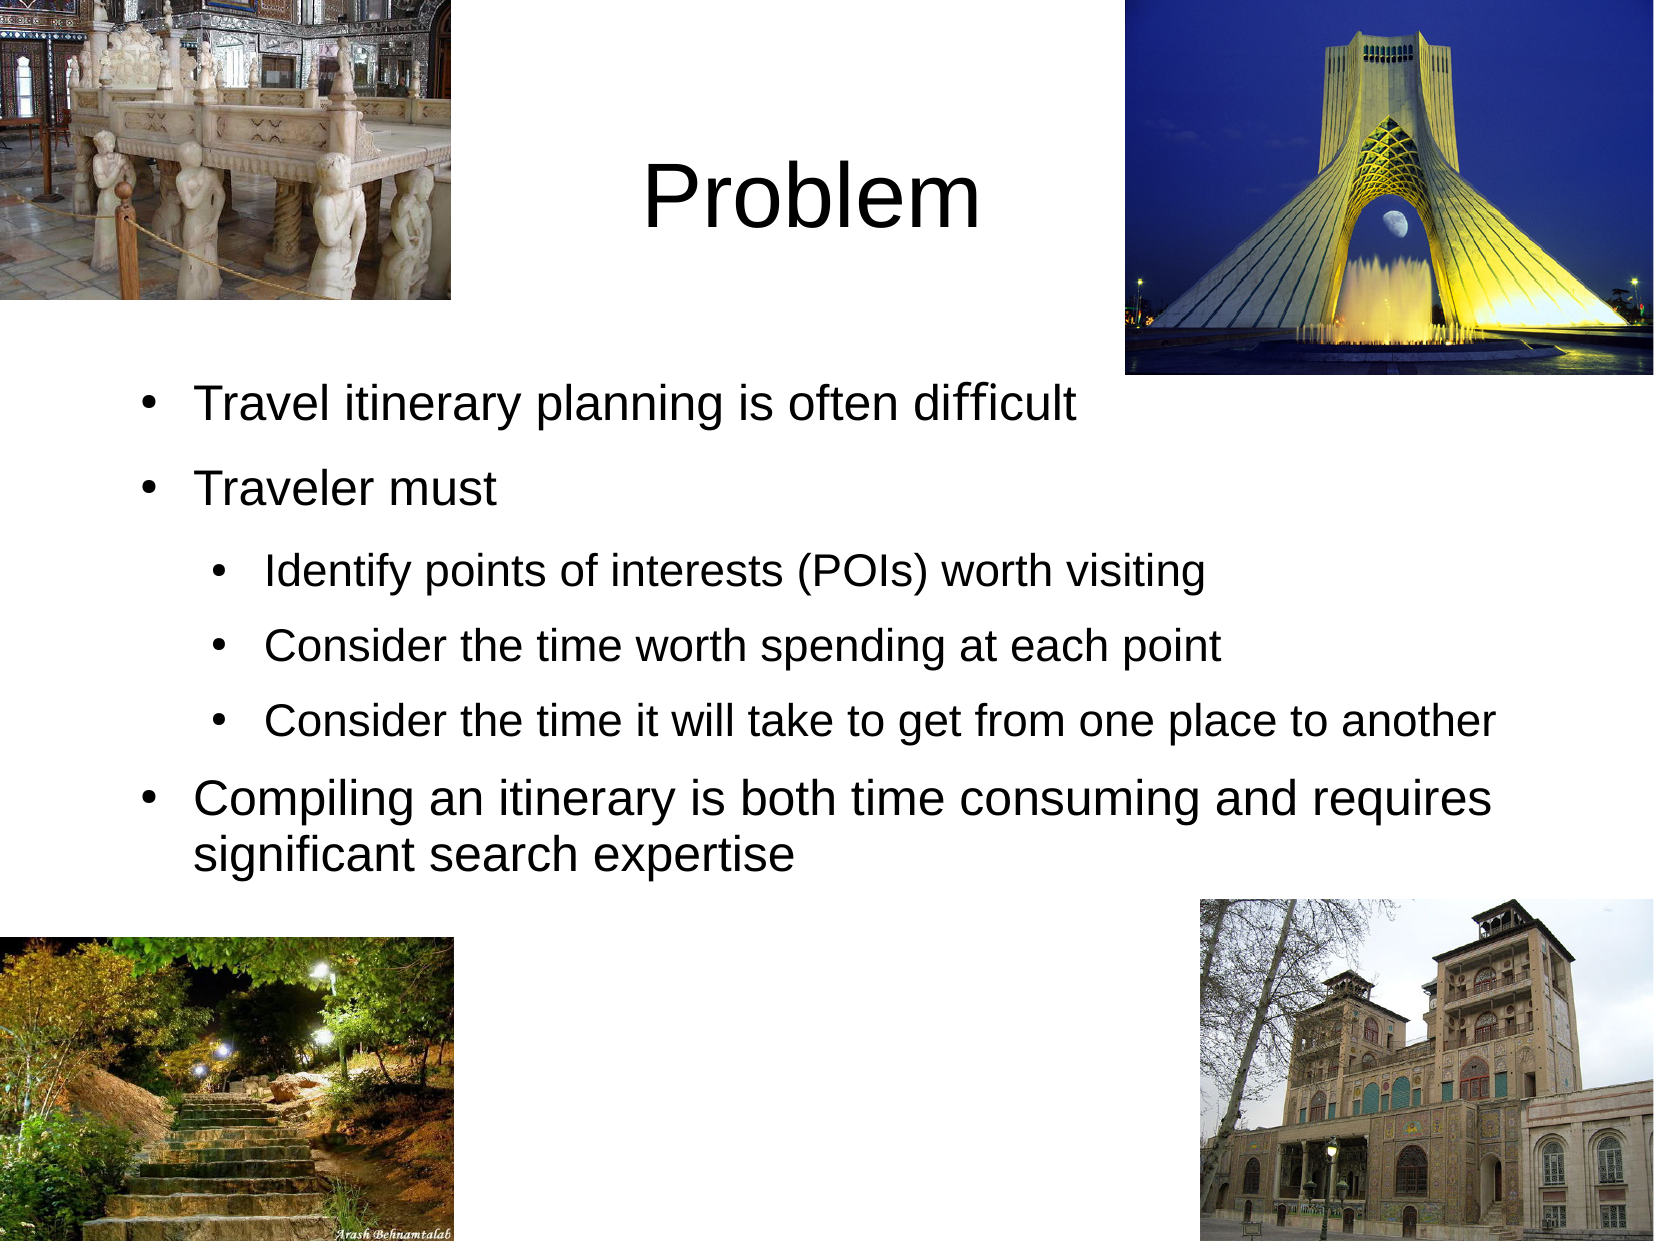

# Problem
Travel itinerary planning is often diﬃcult
Traveler must
Identify points of interests (POIs) worth visiting
Consider the time worth spending at each point
Consider the time it will take to get from one place to another
Compiling an itinerary is both time consuming and requires signiﬁcant search expertise
6